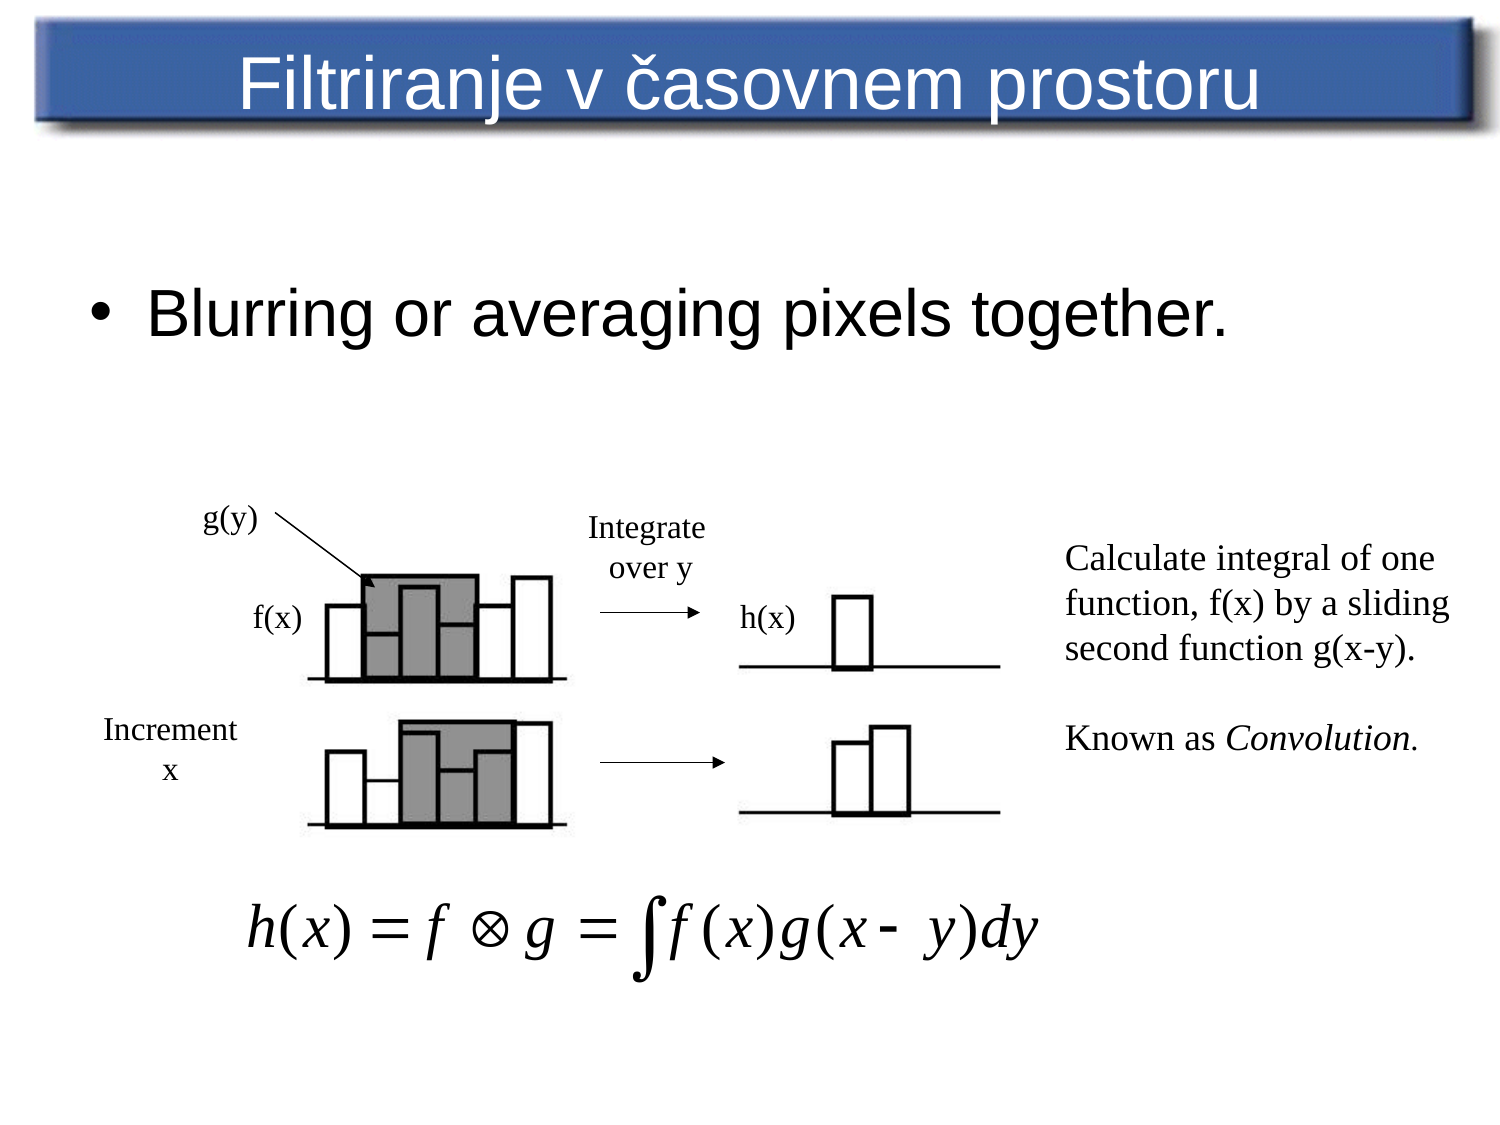

# Filtriranje v časovnem prostoru
Blurring or averaging pixels together.
g(y)
Integrate
over y
Calculate integral of one function, f(x) by a sliding second function g(x-y).
Known as Convolution.
f(x)
h(x)
Increment
x